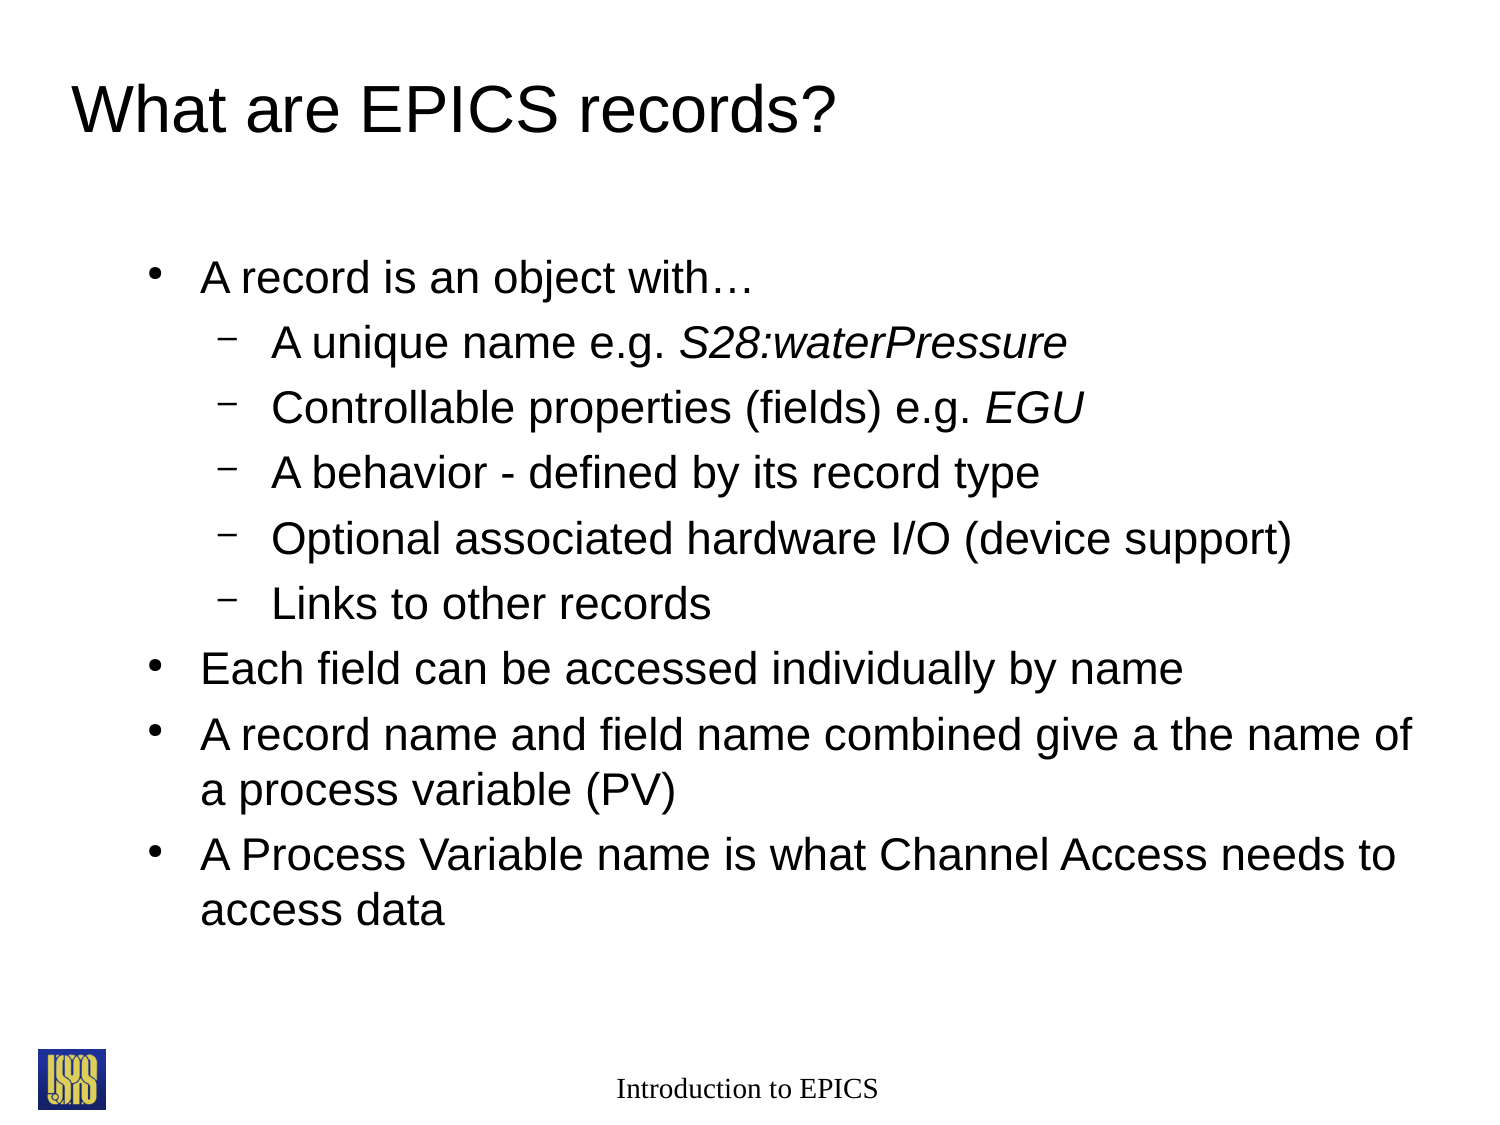

# What are EPICS records?
A record is an object with…
A unique name e.g. S28:waterPressure
Controllable properties (fields) e.g. EGU
A behavior - defined by its record type
Optional associated hardware I/O (device support)
Links to other records
Each field can be accessed individually by name
A record name and field name combined give a the name of a process variable (PV)
A Process Variable name is what Channel Access needs to access data
[Your Presentation Title]